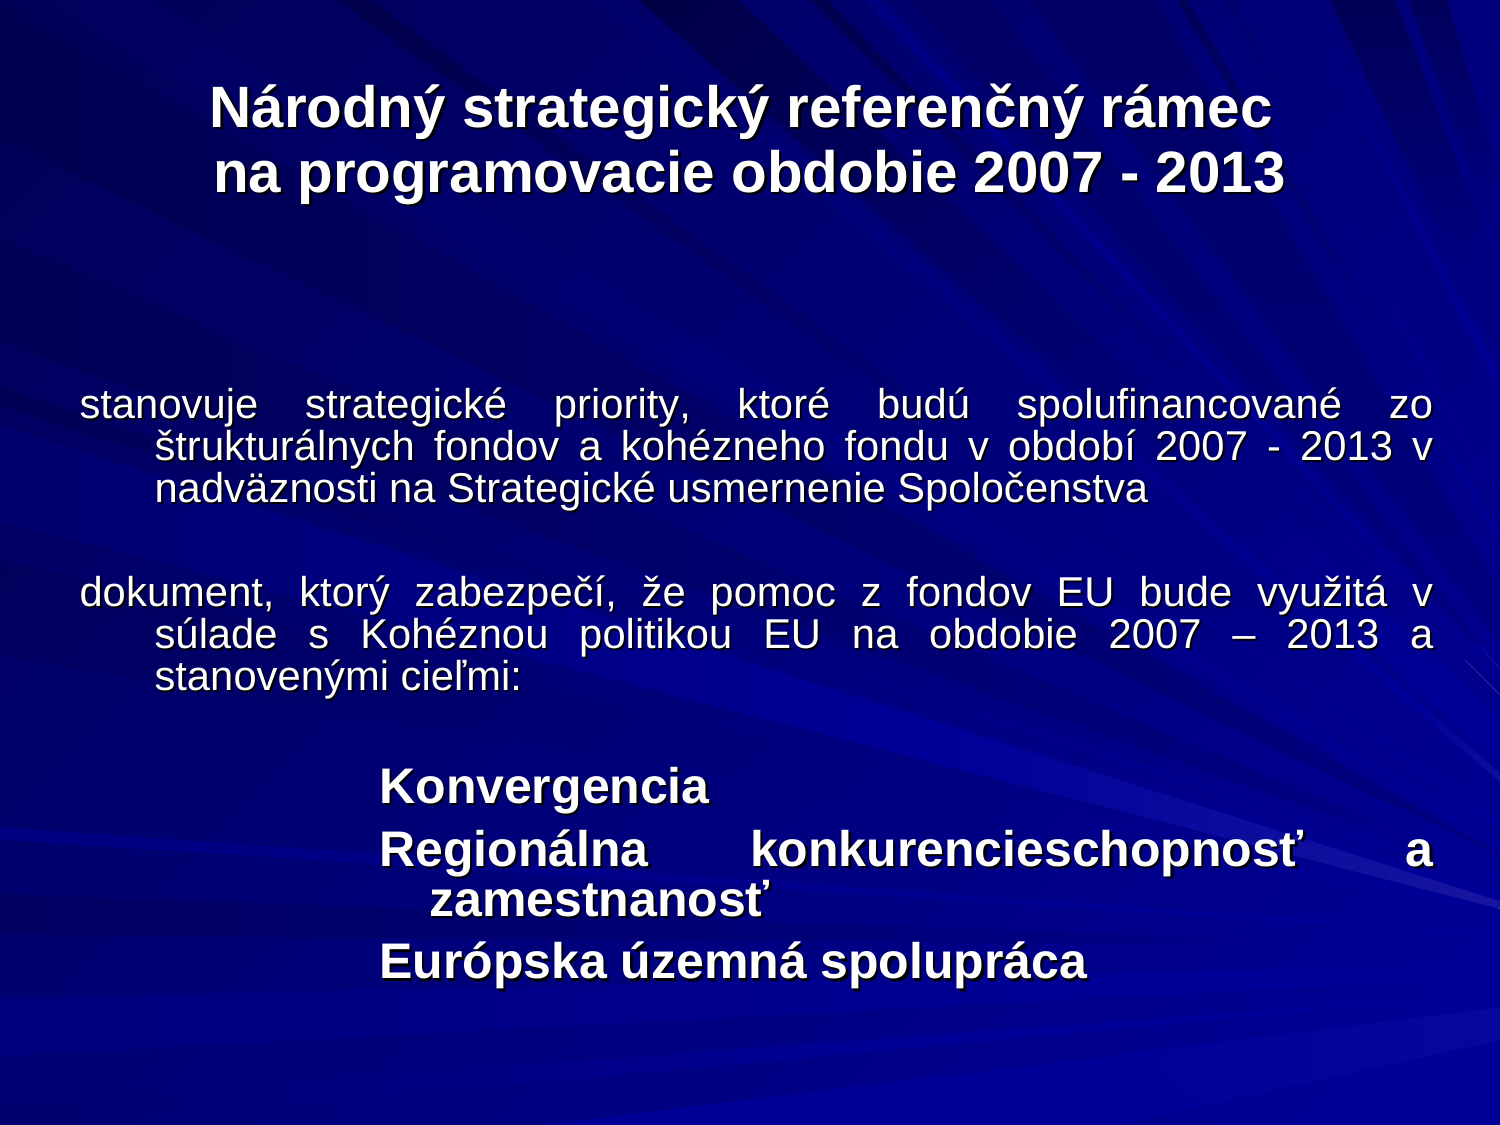

# Národný strategický referenčný rámec na programovacie obdobie 2007 - 2013
stanovuje strategické priority, ktoré budú spolufinancované zo štrukturálnych fondov a kohézneho fondu v období 2007 - 2013 v nadväznosti na Strategické usmernenie Spoločenstva
dokument, ktorý zabezpečí, že pomoc z fondov EU bude využitá v súlade s Kohéznou politikou EU na obdobie 2007 – 2013 a stanovenými cieľmi:
Konvergencia
Regionálna konkurencieschopnosť a zamestnanosť
Európska územná spolupráca